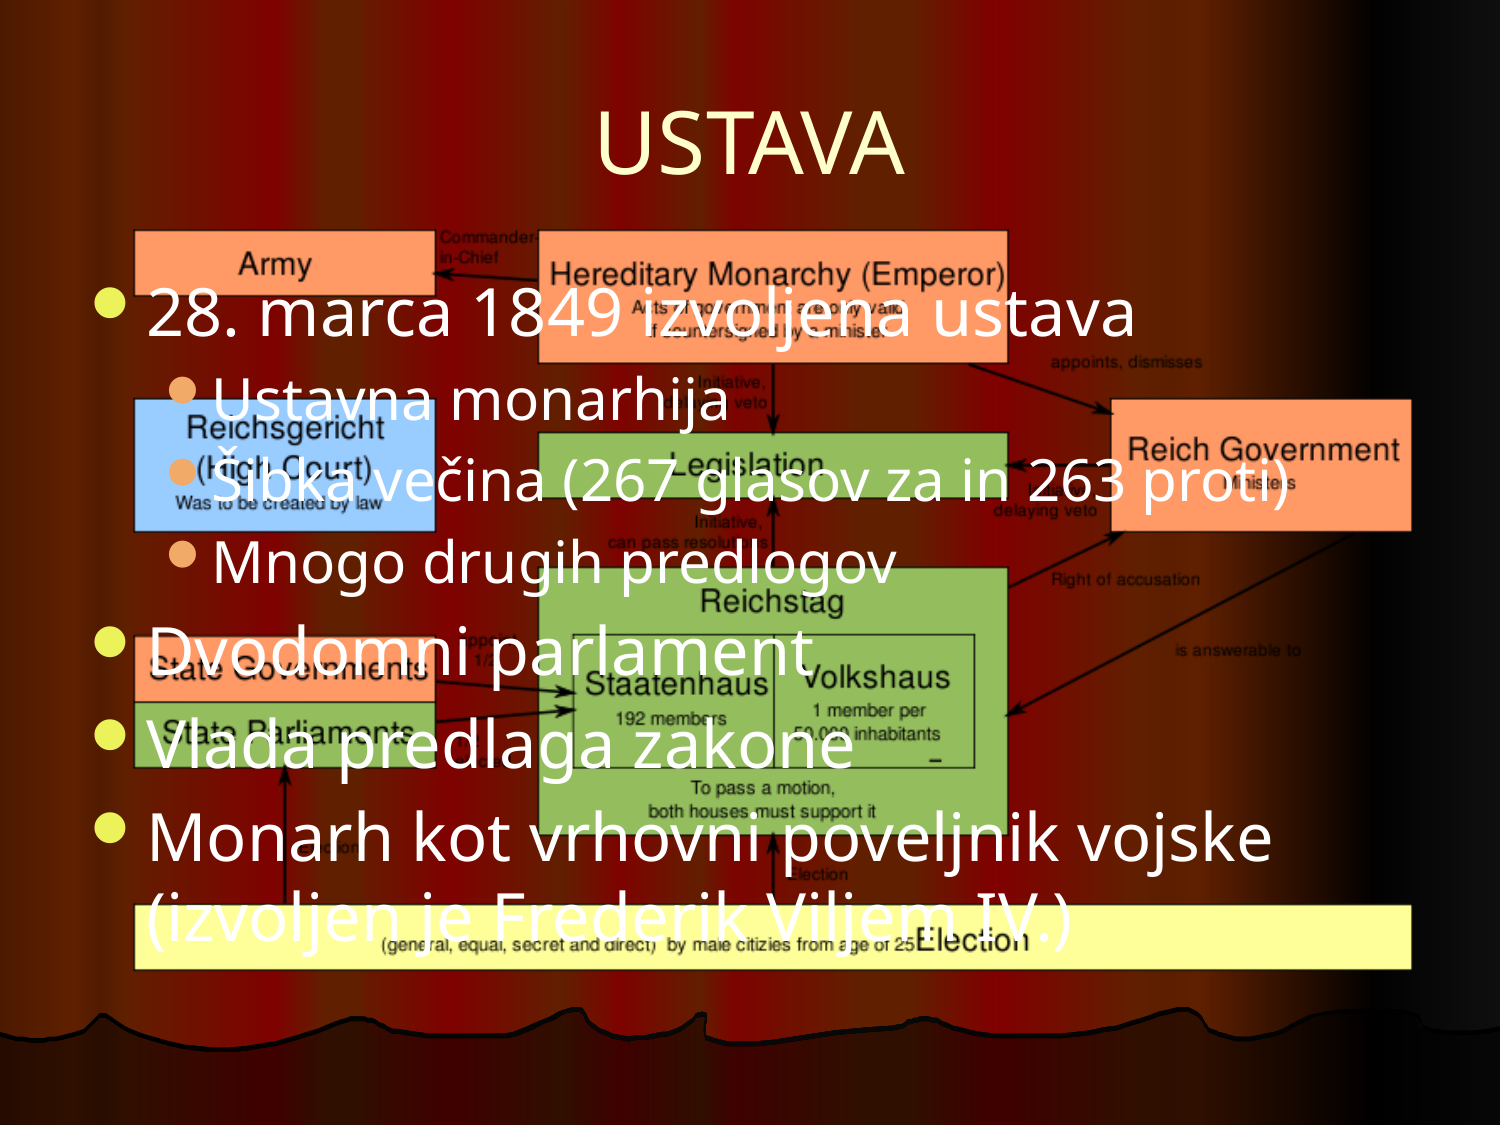

# USTAVA
28. marca 1849 izvoljena ustava
Ustavna monarhija
Šibka večina (267 glasov za in 263 proti)
Mnogo drugih predlogov
Dvodomni parlament
Vlada predlaga zakone
Monarh kot vrhovni poveljnik vojske (izvoljen je Frederik Viljem IV.)